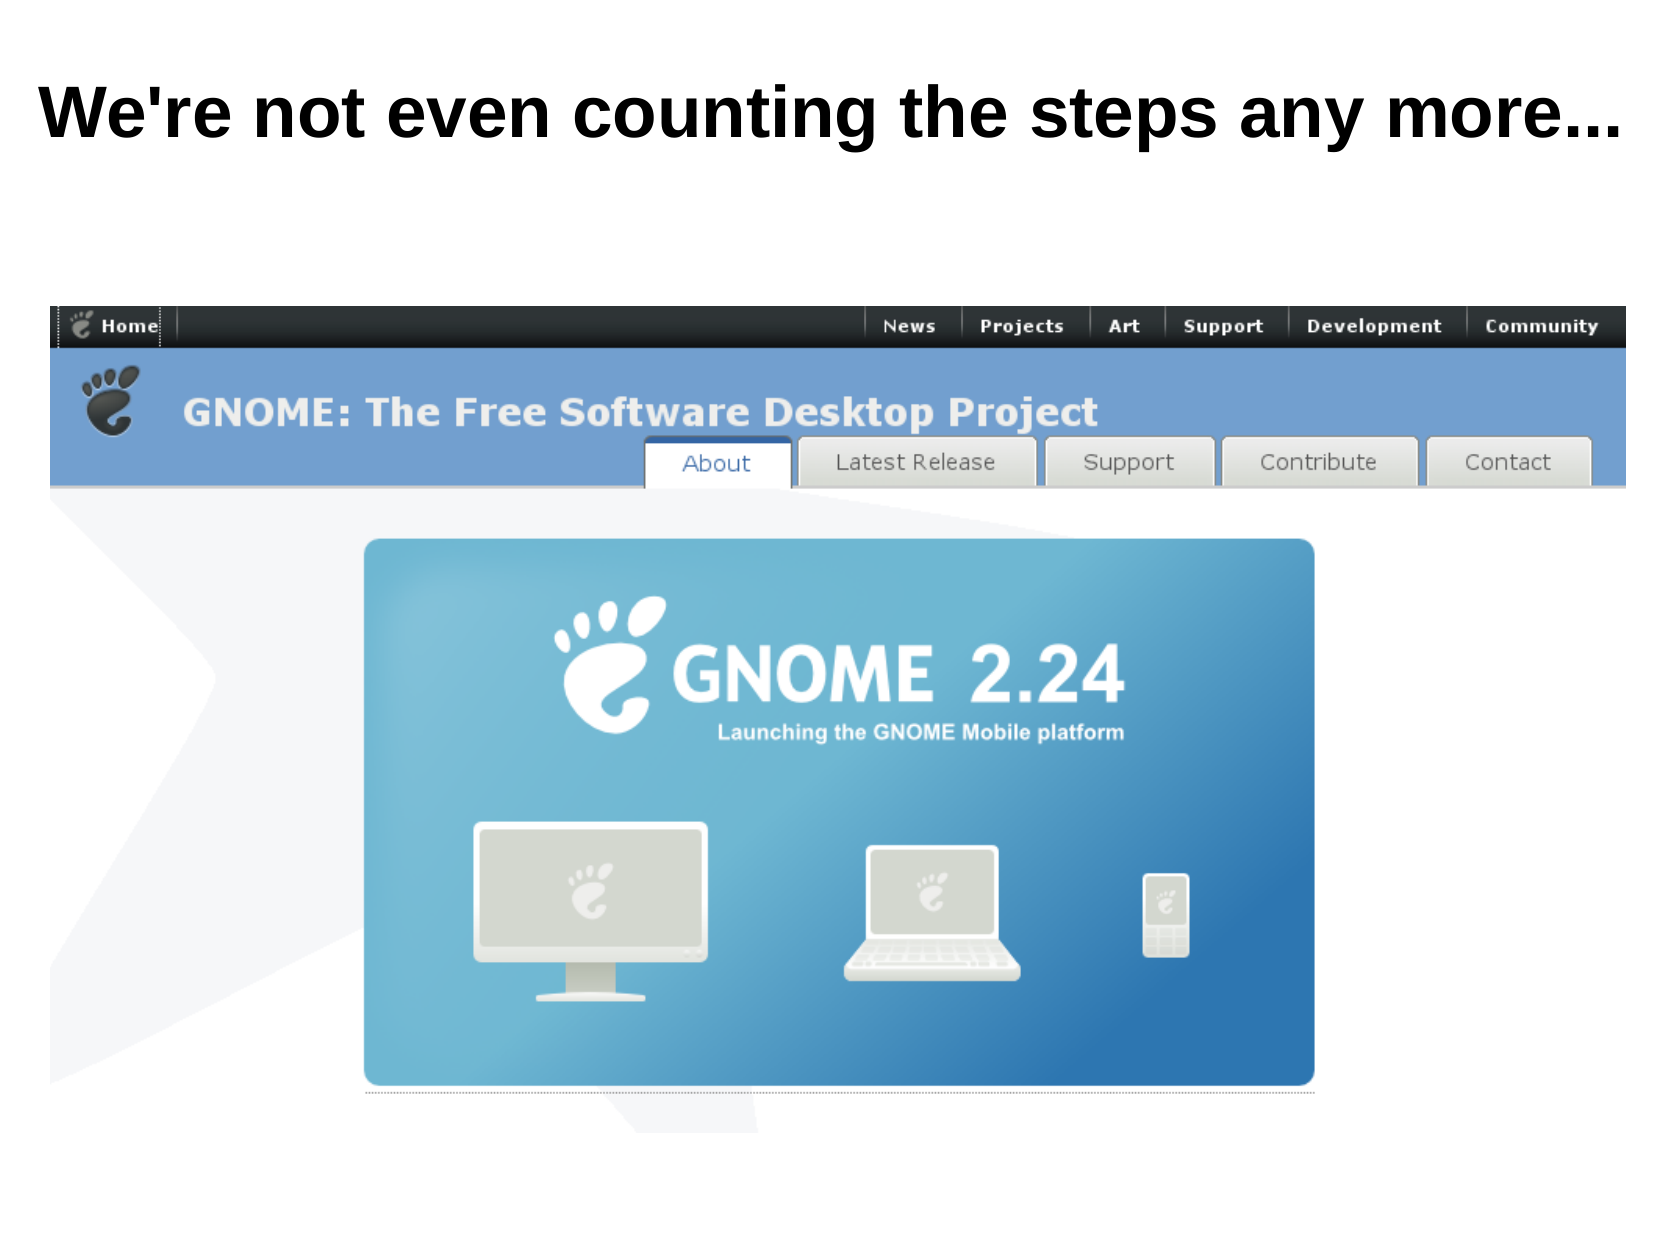

We're not even counting the steps any more...